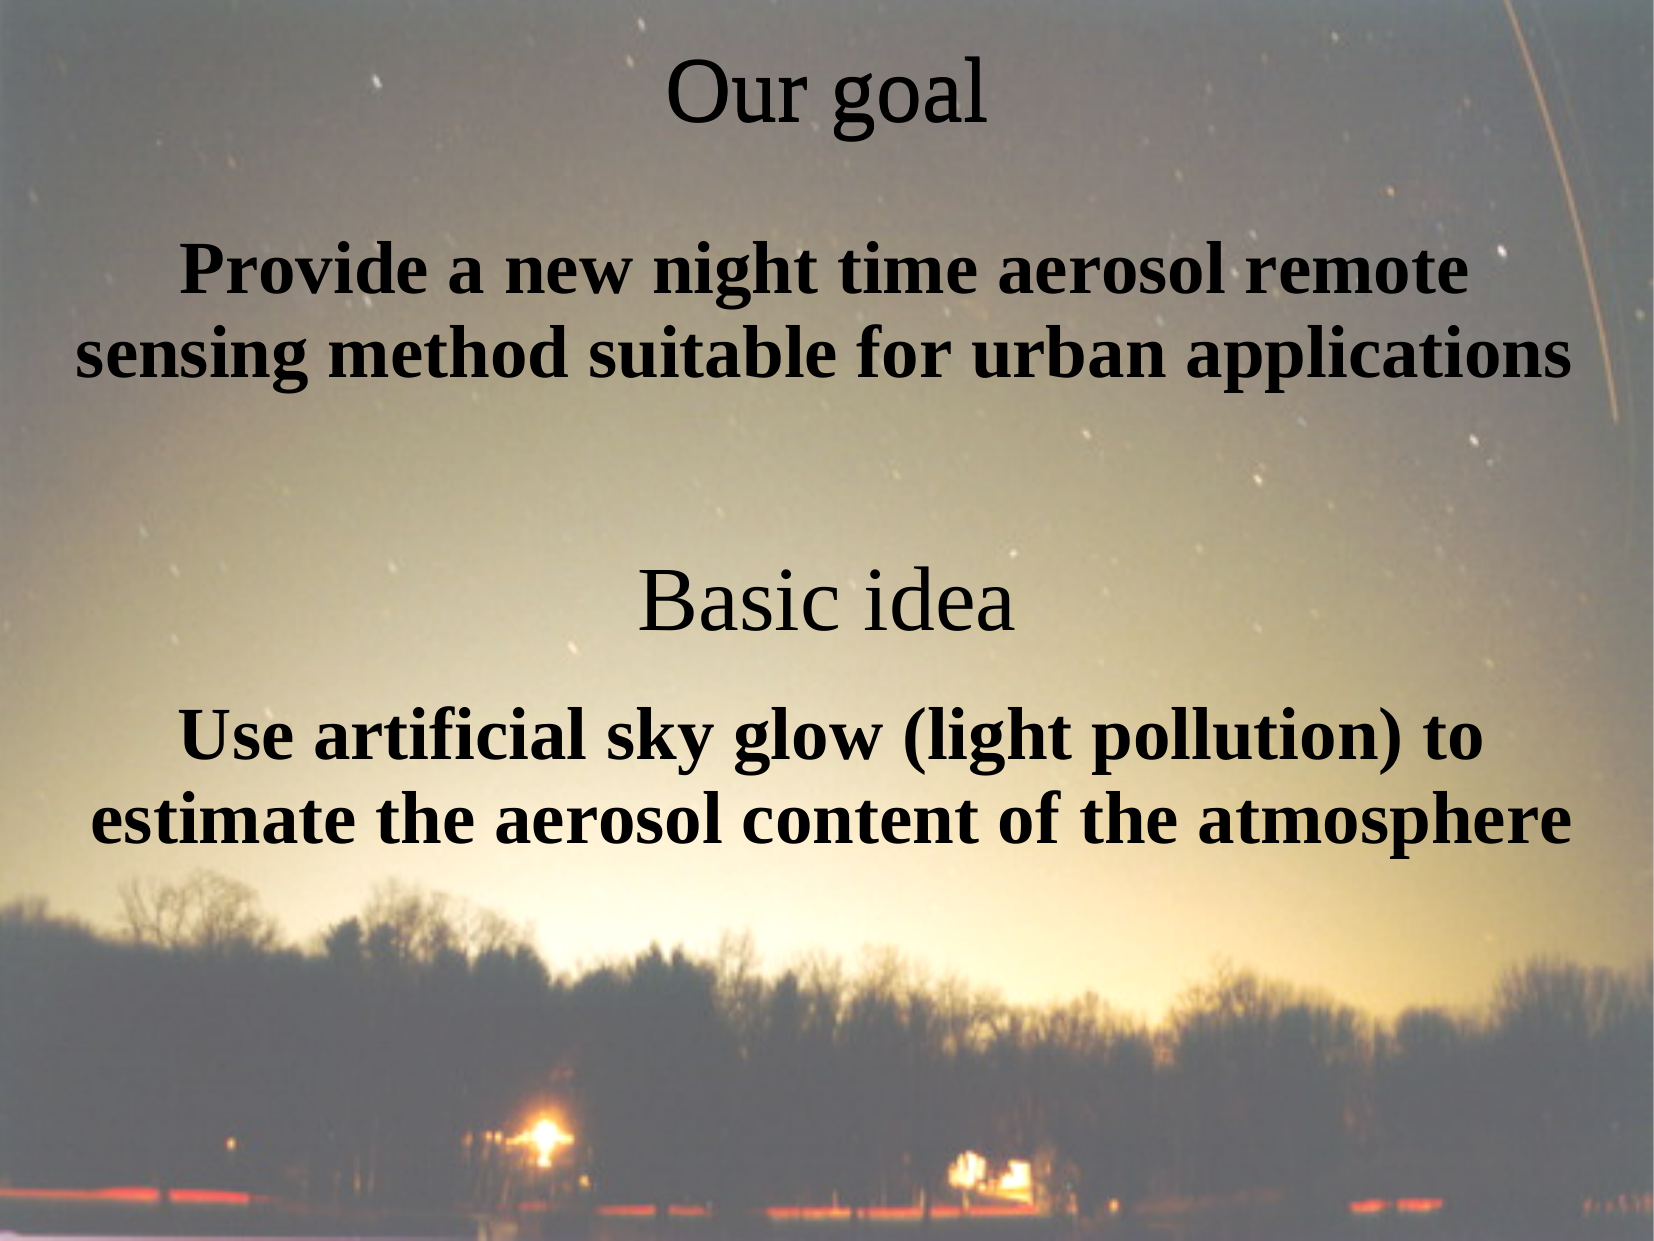

# Our goal
Our goal
Provide a new night time aerosol remote sensing method suitable for urban applications
Basic idea
Use artificial sky glow (light pollution) to estimate the aerosol content of the atmosphere